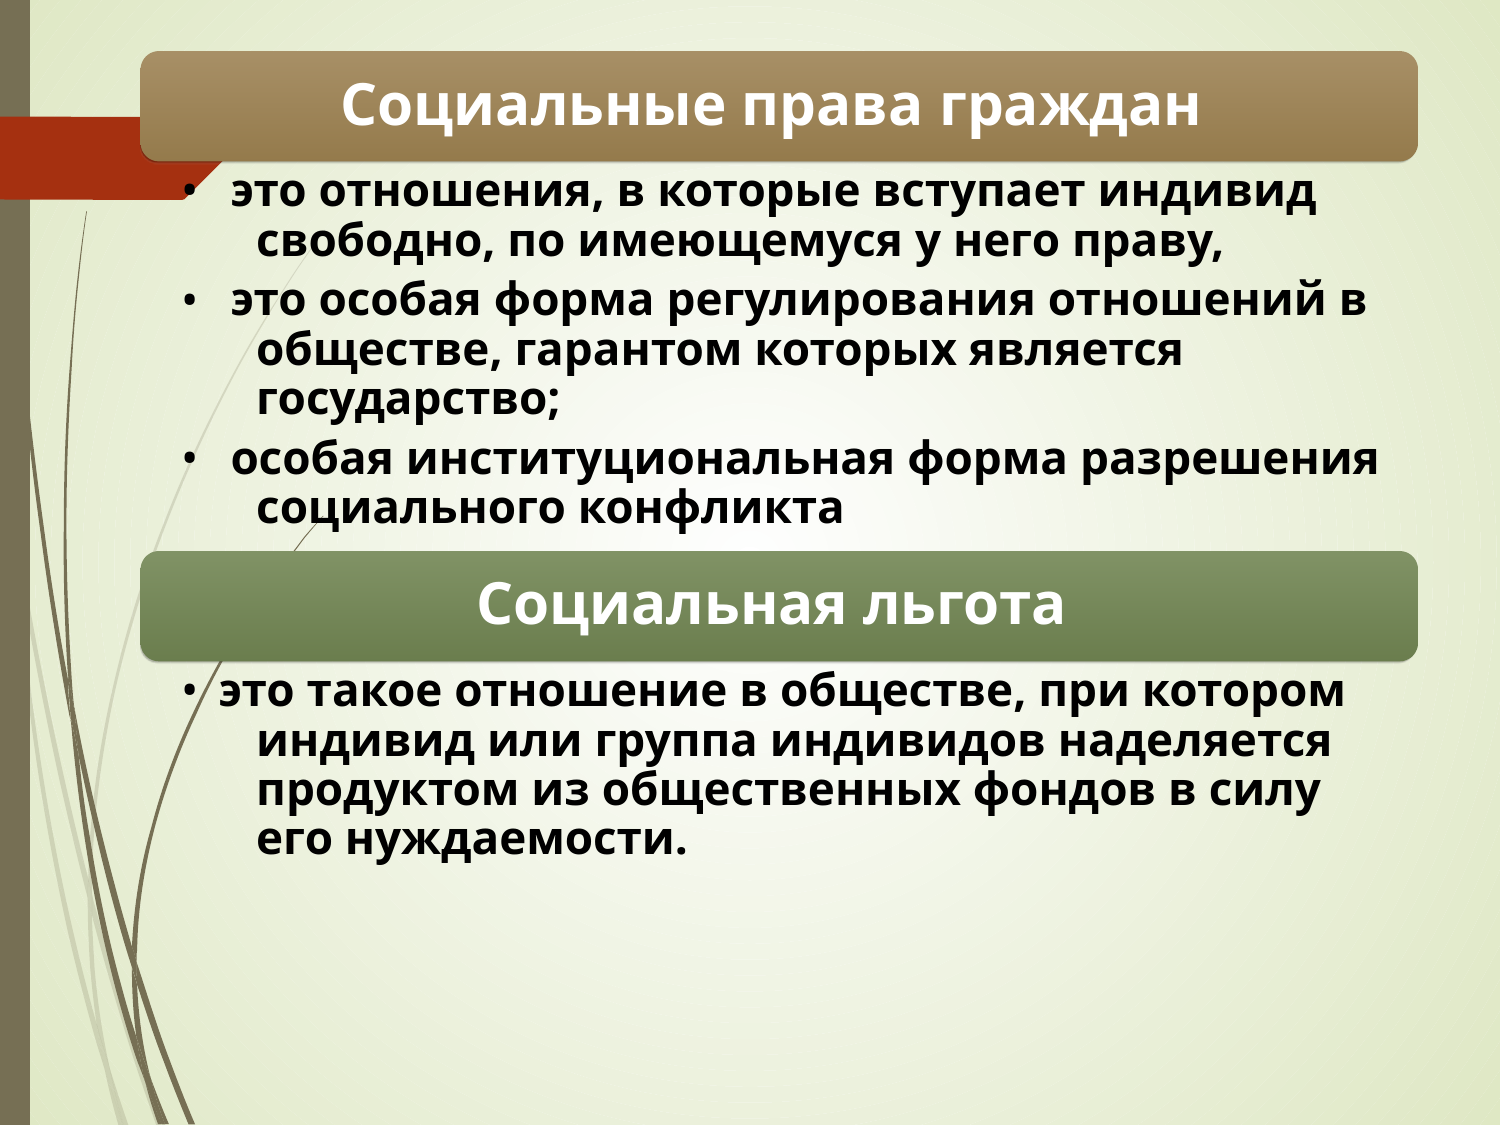

Социальные права граждан
 это отношения, в которые вступает индивид свободно, по имеющемуся у него праву,
 это особая форма регулирования отношений в обществе, гарантом которых является государство;
 особая институциональная форма разрешения социального конфликта
Социальная льгота
это такое отношение в обществе, при котором индивид или группа индивидов наделяется продуктом из общественных фондов в силу его нуждаемости.